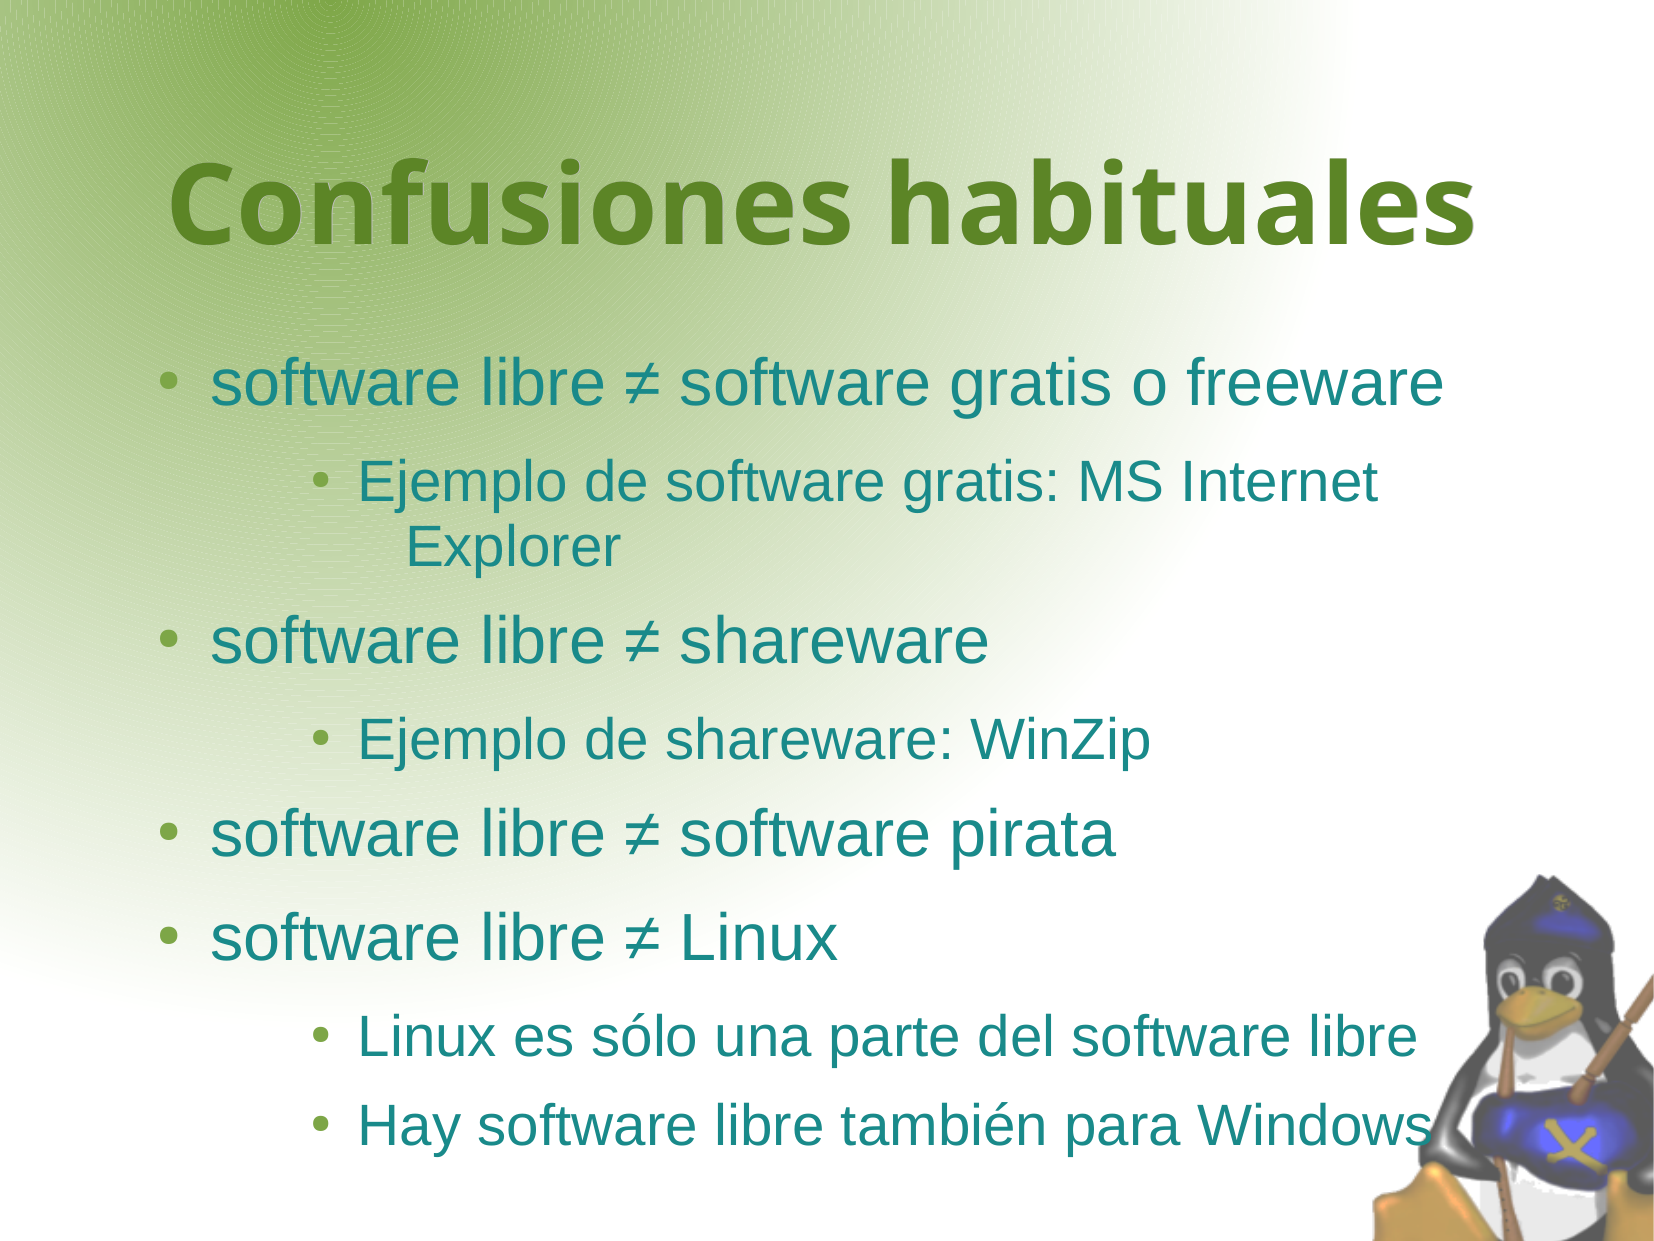

# Confusiones habituales
software libre ≠ software gratis o freeware
Ejemplo de software gratis: MS Internet Explorer
software libre ≠ shareware
Ejemplo de shareware: WinZip
software libre ≠ software pirata
software libre ≠ Linux
Linux es sólo una parte del software libre
Hay software libre también para Windows